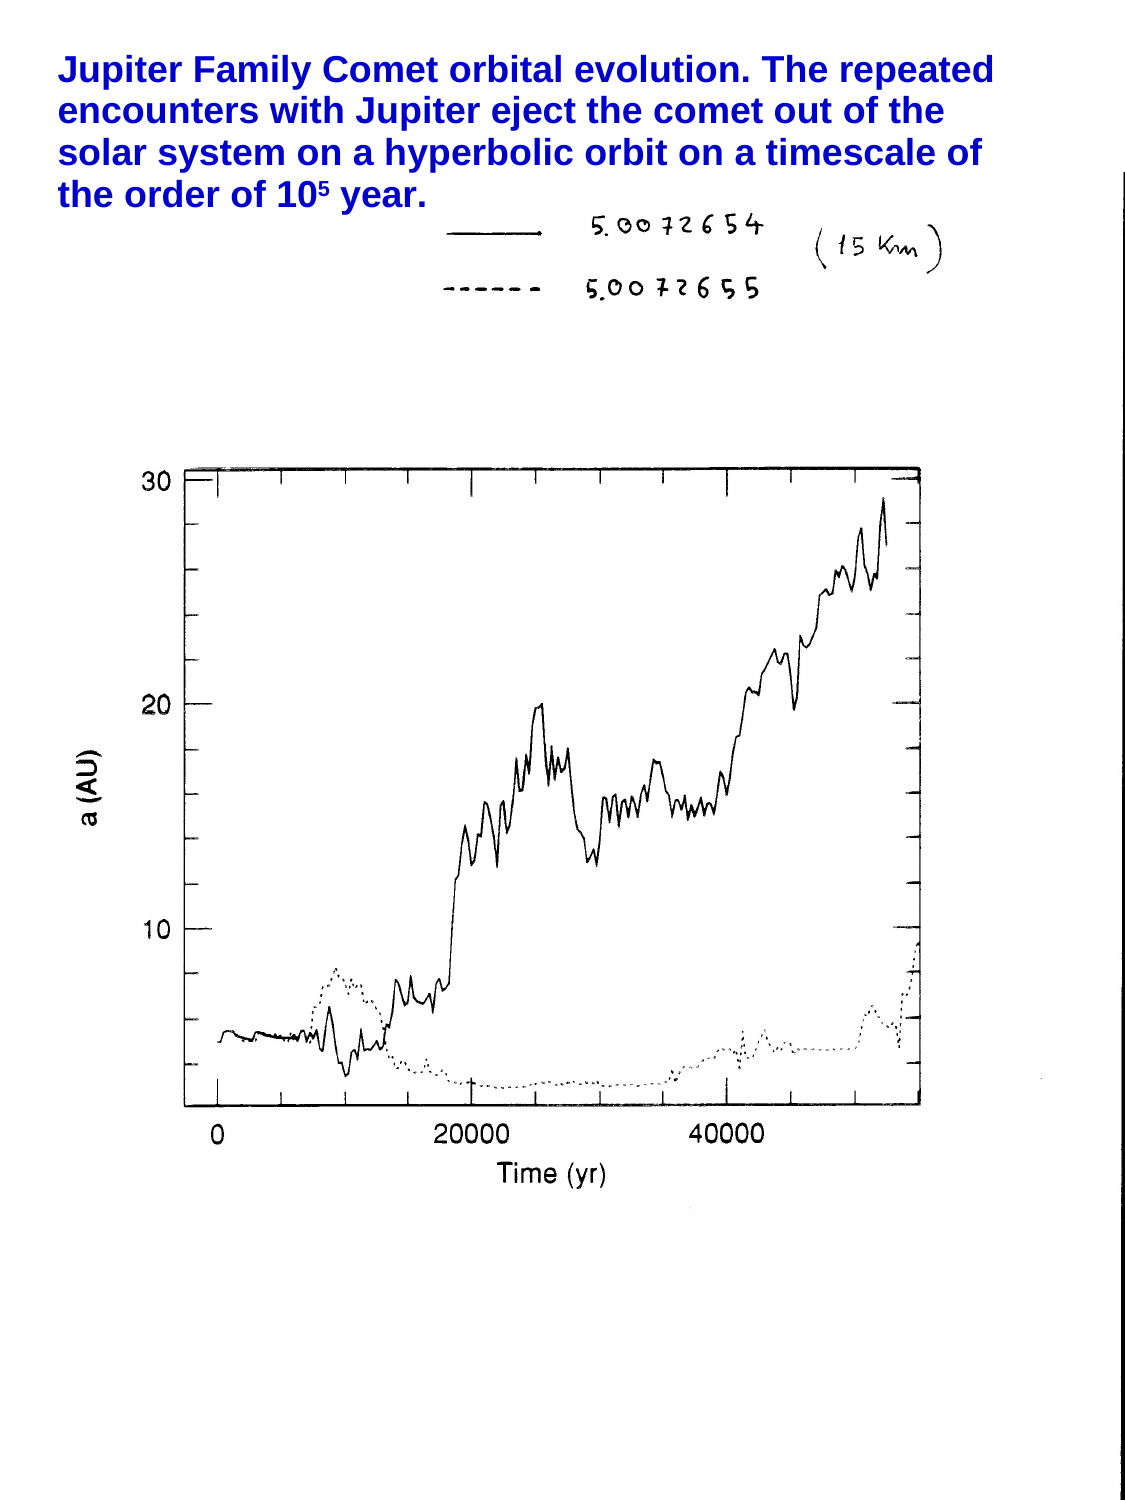

Jupiter Family Comet orbital evolution. The repeated encounters with Jupiter eject the comet out of the solar system on a hyperbolic orbit on a timescale of the order of 105 year.